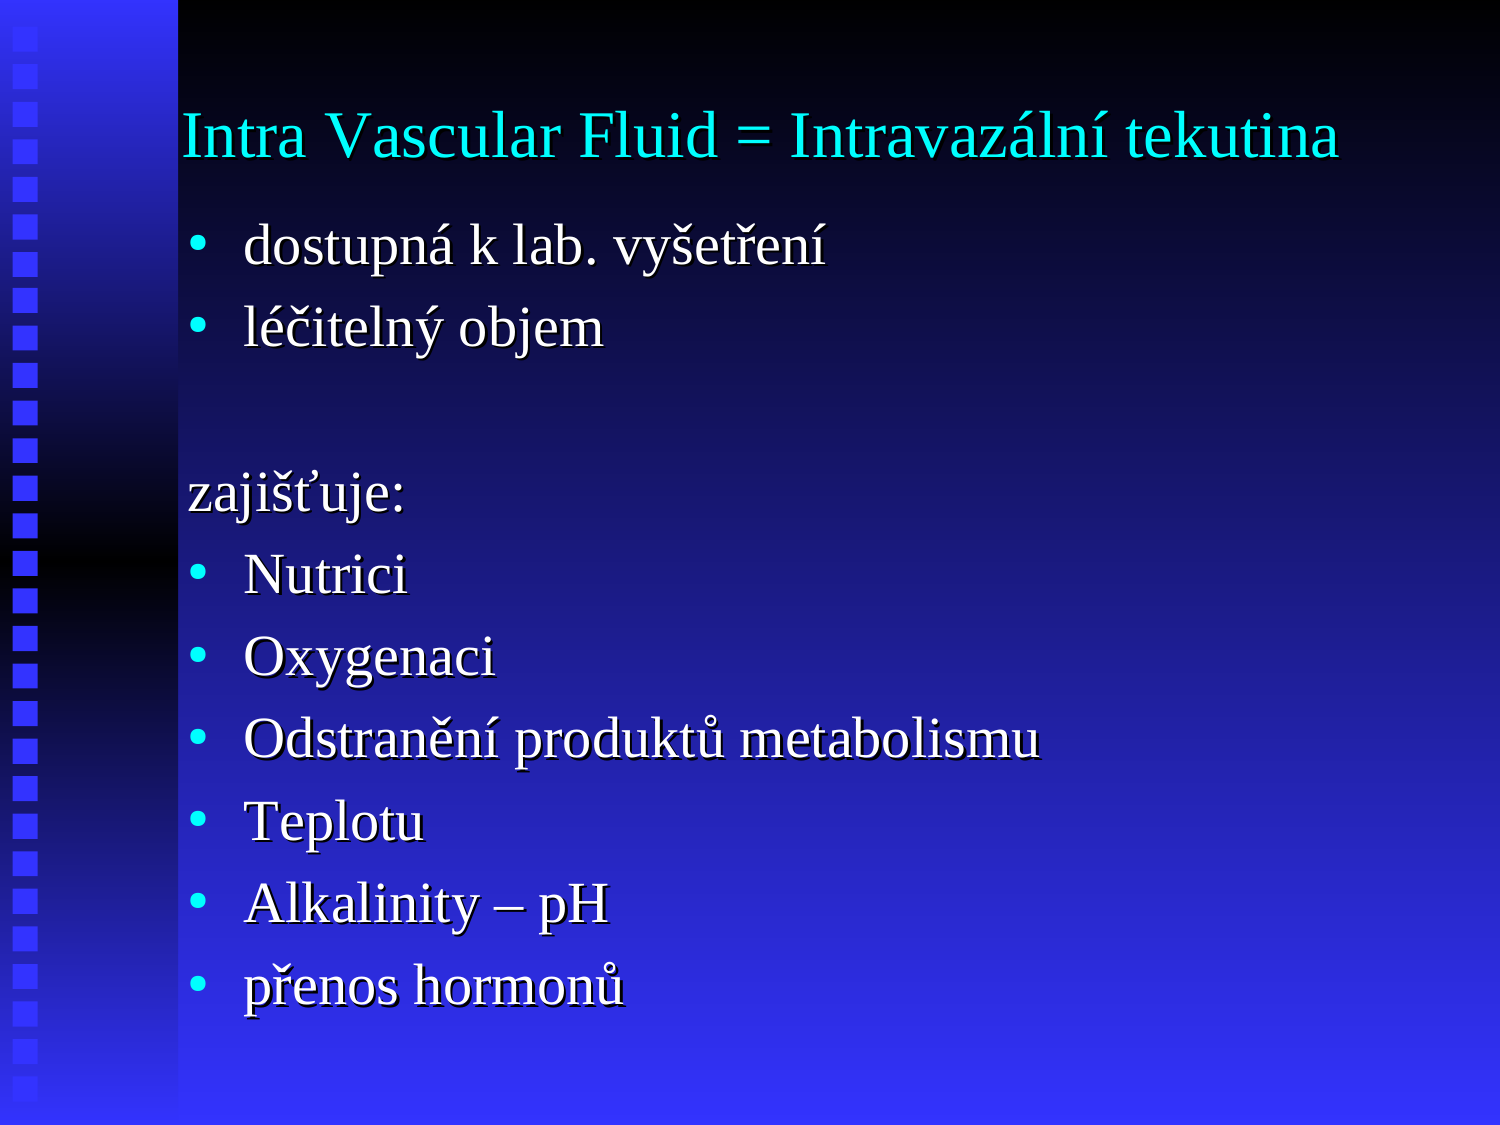

# Intra Vascular Fluid = Intravazální tekutina
dostupná k lab. vyšetření
léčitelný objem
zajišťuje:
Nutrici
Oxygenaci
Odstranění produktů metabolismu
Teplotu
Alkalinity – pH
přenos hormonů